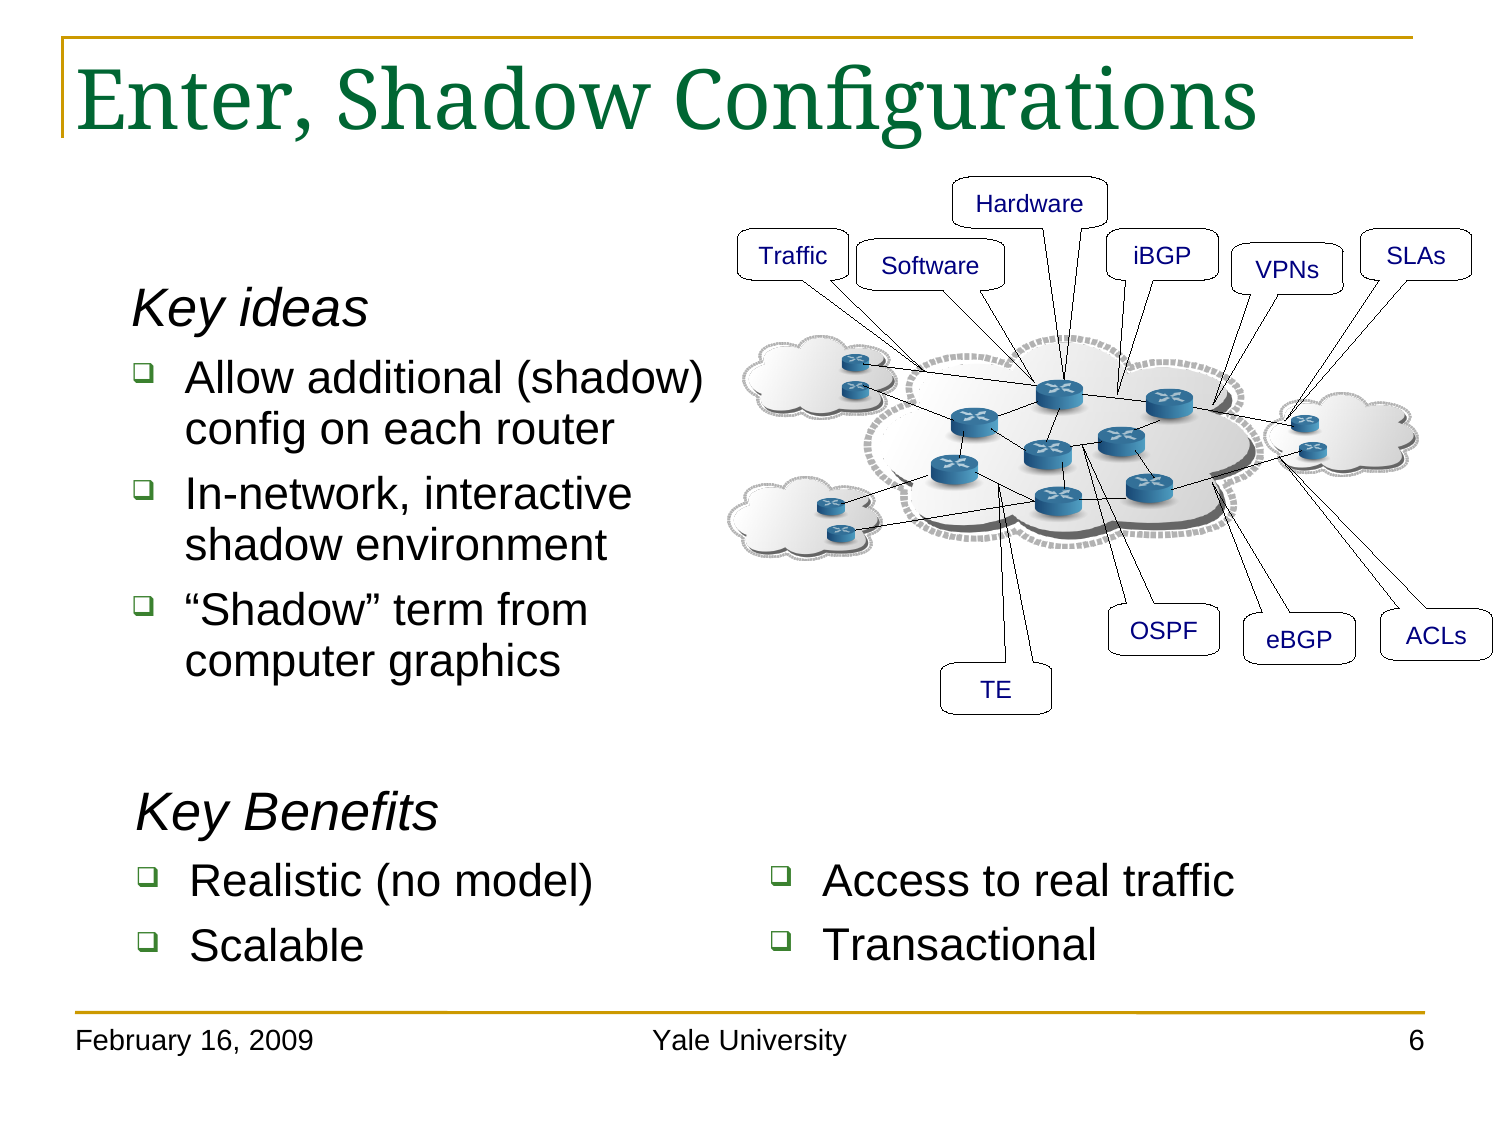

# Enter, Shadow Configurations
Hardware
Traffic
iBGP
SLAs
Software
VPNs
OSPF
ACLs
eBGP
TE
Key ideas
Allow additional (shadow)
config on each router
In-network, interactive
shadow environment
“Shadow” term from
computer graphics
Key Benefits
Realistic (no model)
Scalable
Access to real traffic
Transactional
February 16, 2009
Yale University
6